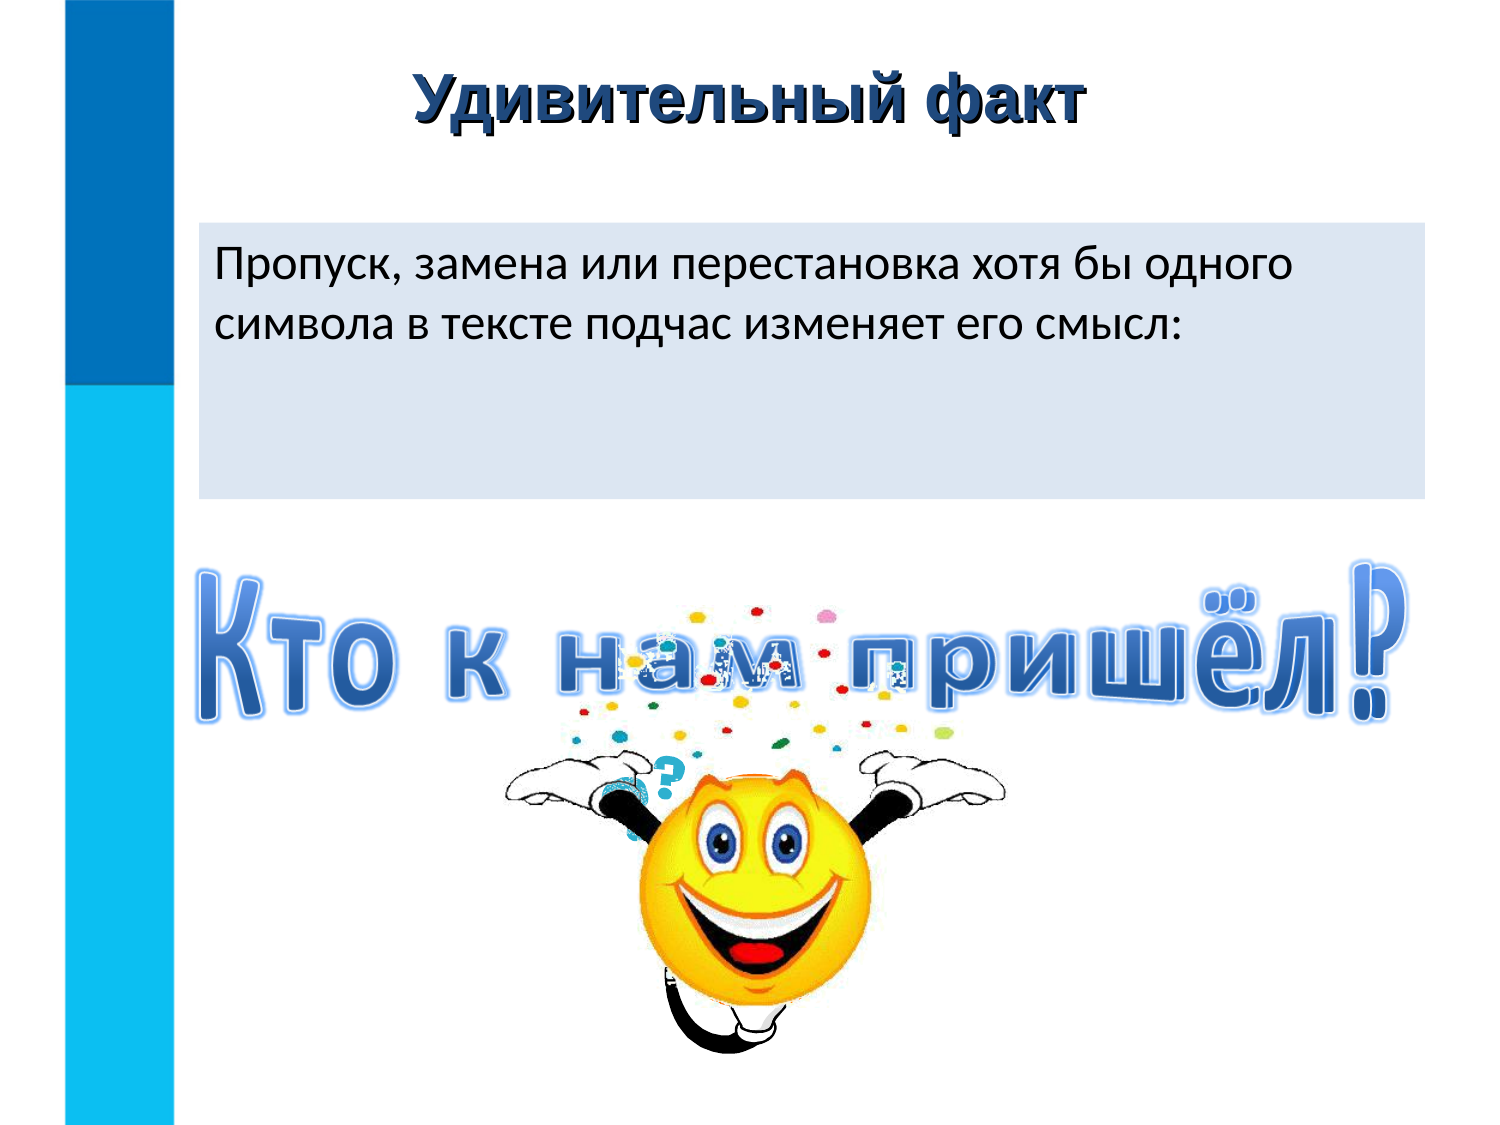

Удивительный факт
# Пропуск, замена или перестановка хотя бы одного символа в тексте подчас изменяет его смысл: